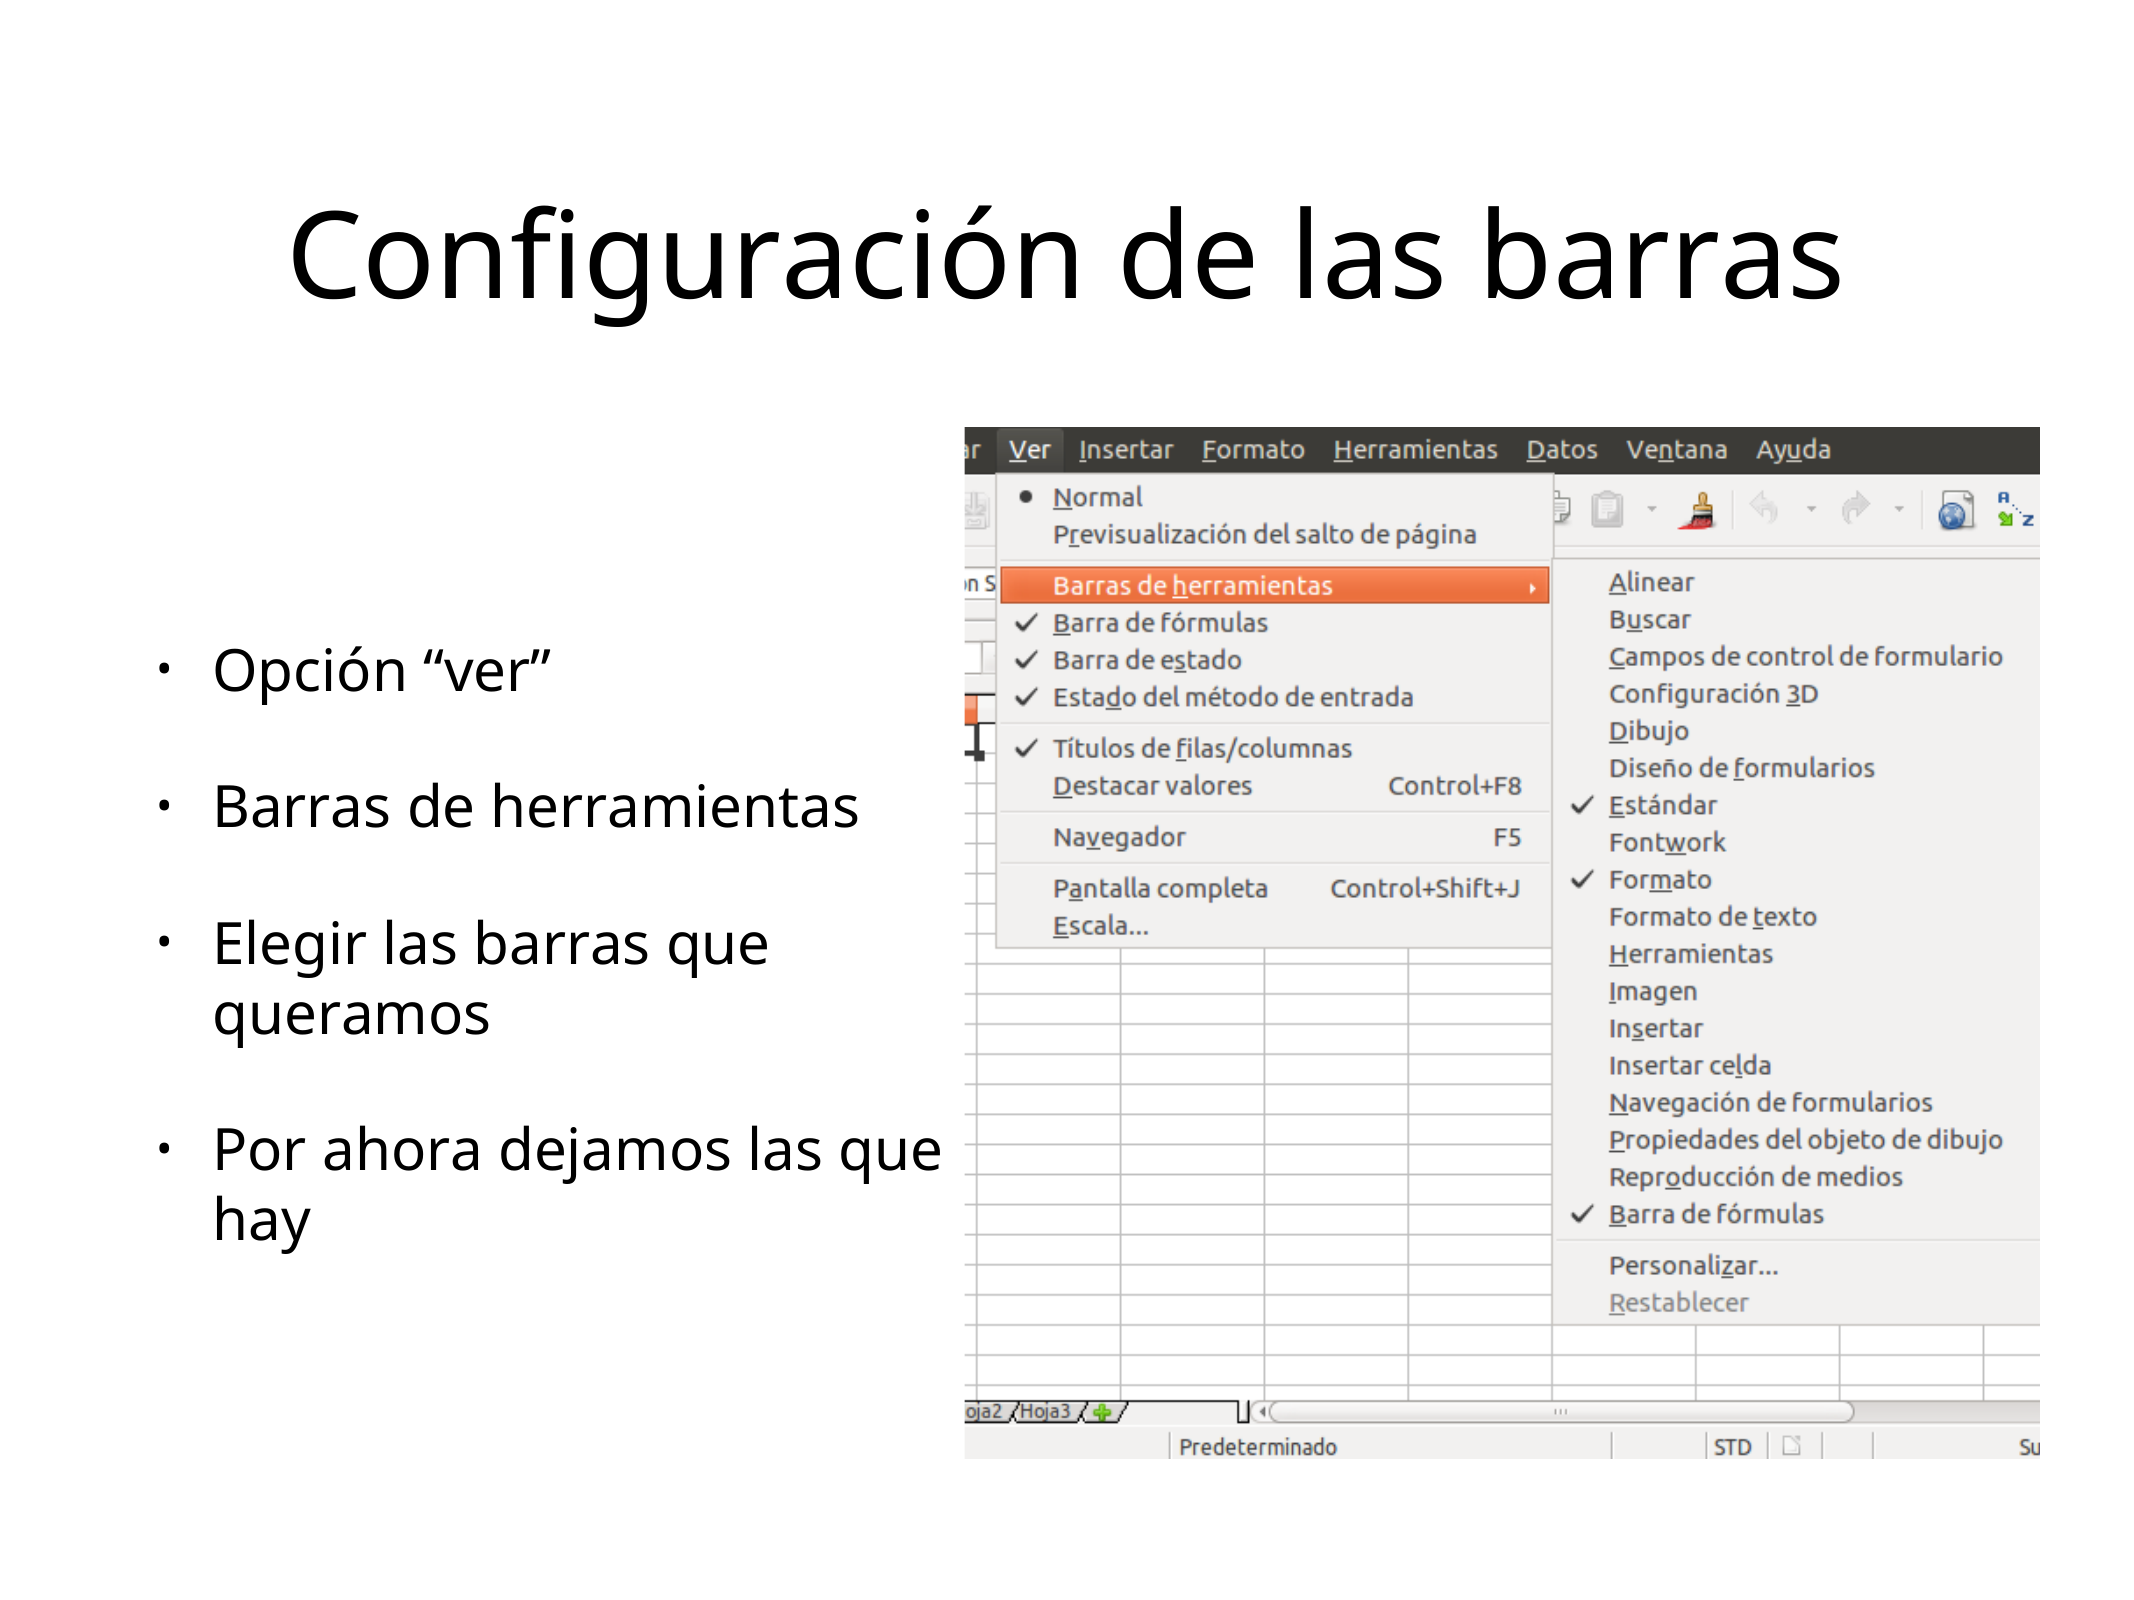

# Configuración de las barras
Opción “ver”
Barras de herramientas
Elegir las barras que queramos
Por ahora dejamos las que hay